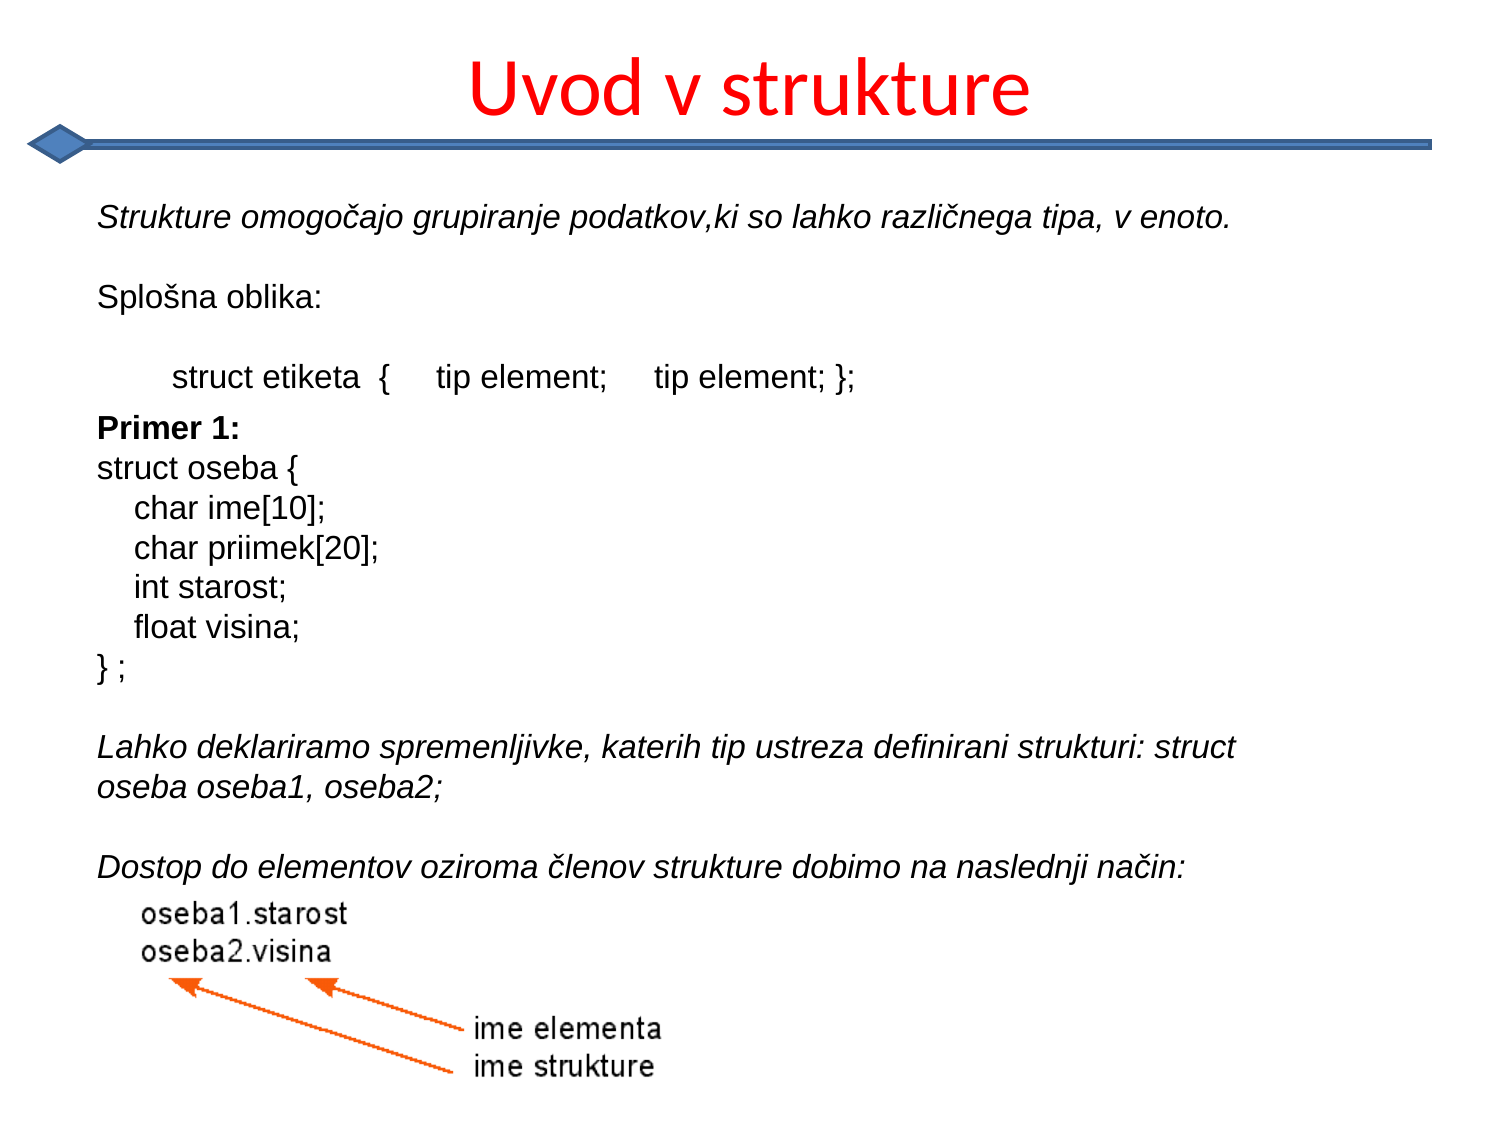

# Uvod v strukture
Strukture omogočajo grupiranje podatkov,ki so lahko različnega tipa, v enoto.
Splošna oblika:
struct etiketa  {     tip element;     tip element; };
Primer 1:
struct oseba {
 char ime[10];
 char priimek[20];
 int starost;
 float visina;
} ;
Lahko deklariramo spremenljivke, katerih tip ustreza definirani strukturi: struct oseba oseba1, oseba2;
Dostop do elementov oziroma členov strukture dobimo na naslednji način: